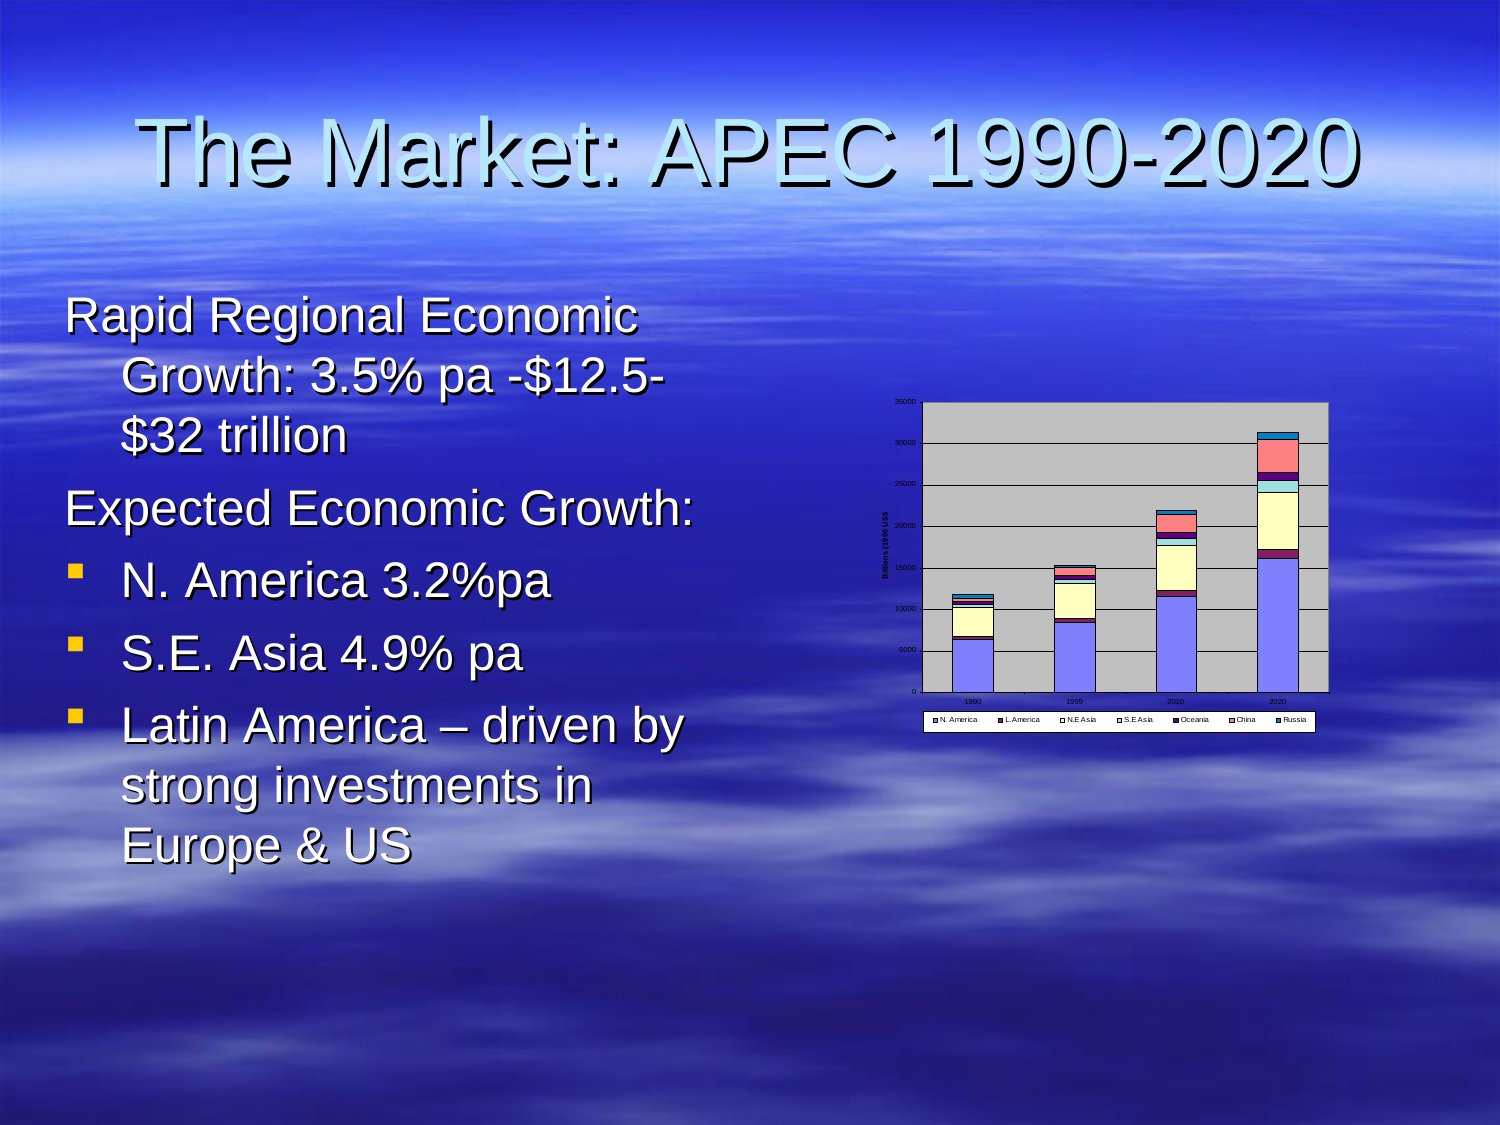

# The Market: APEC 1990-2020
Rapid Regional Economic Growth: 3.5% pa -$12.5-$32 trillion
Expected Economic Growth:
N. America 3.2%pa
S.E. Asia 4.9% pa
Latin America – driven by strong investments in Europe & US